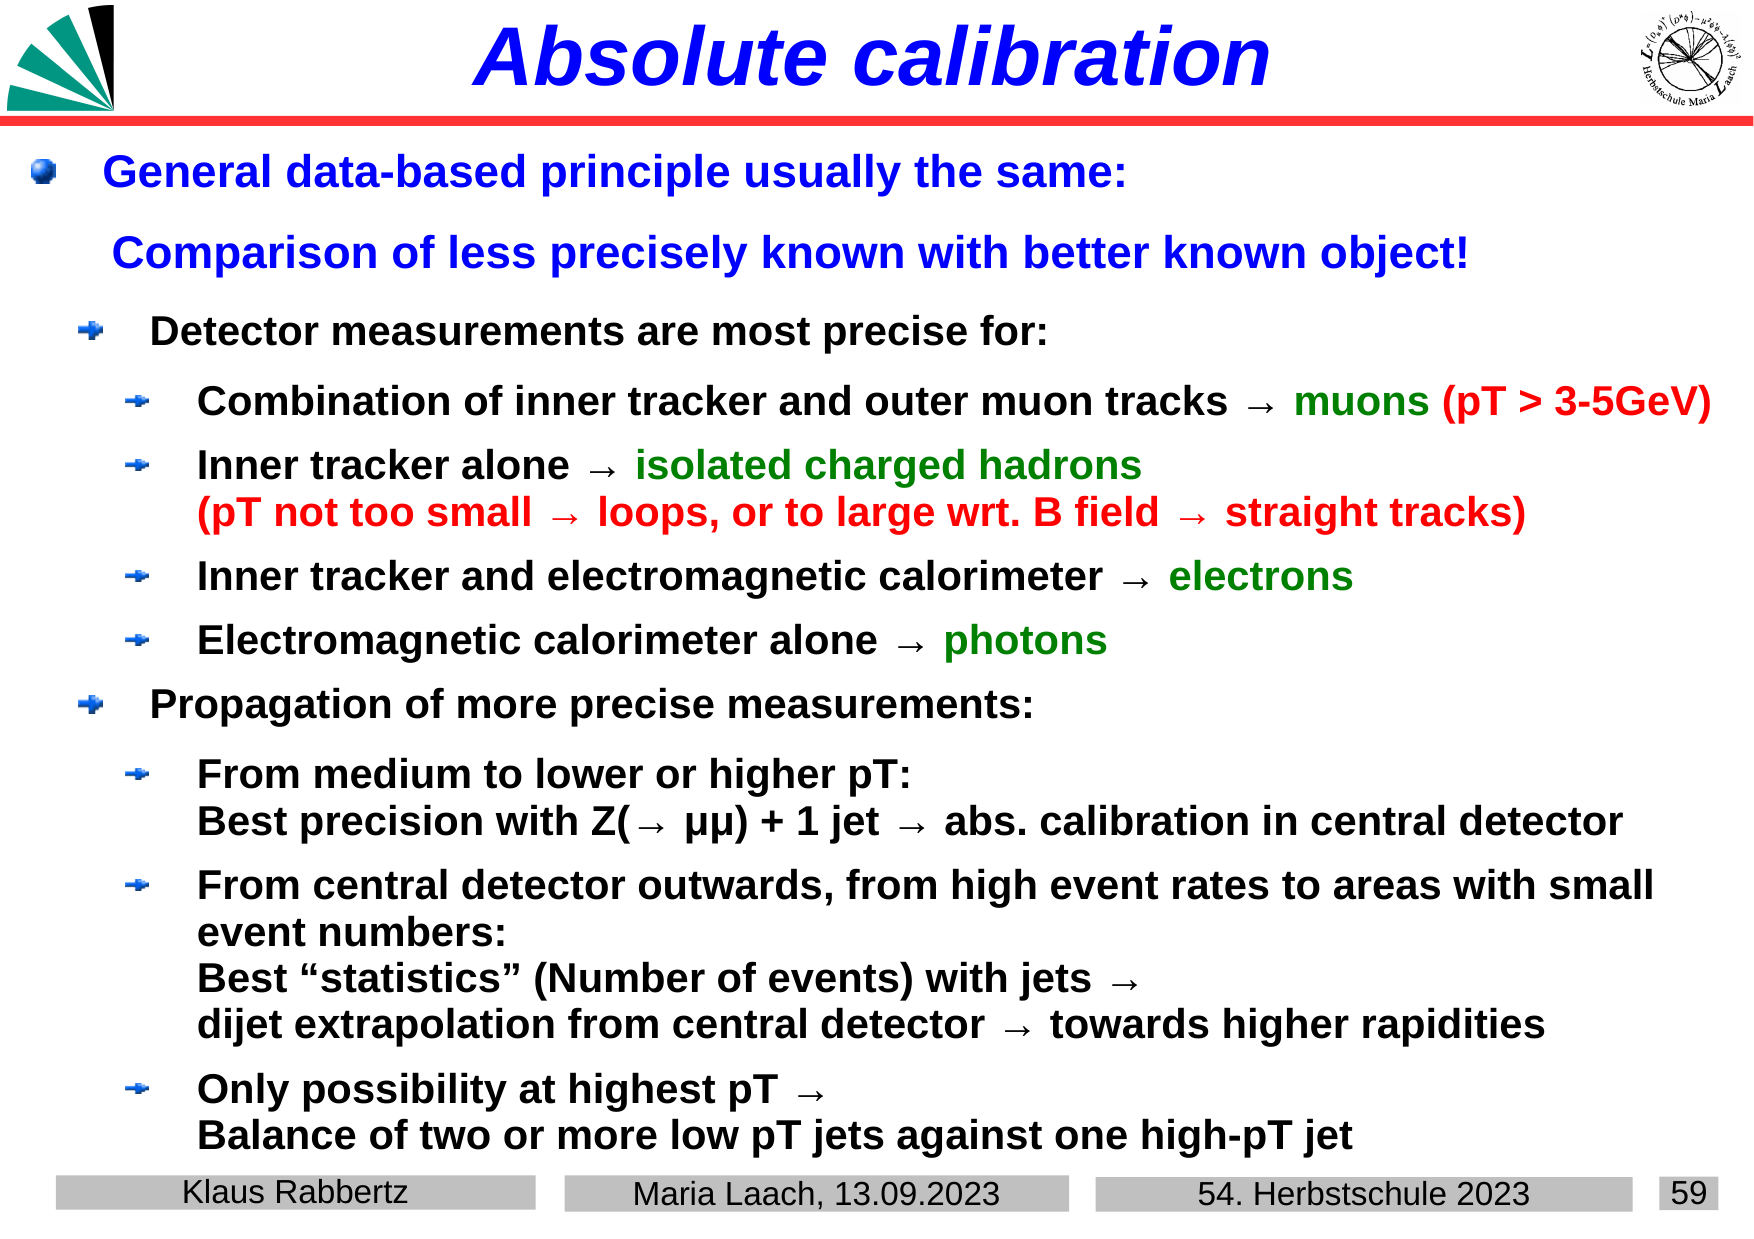

# Absolute calibration
General data-based principle usually the same:
 Comparison of less precisely known with better known object!
Detector measurements are most precise for:
Combination of inner tracker and outer muon tracks → muons (pT > 3-5GeV)
Inner tracker alone → isolated charged hadrons (pT not too small → loops, or to large wrt. B field → straight tracks)
Inner tracker and electromagnetic calorimeter → electrons
Electromagnetic calorimeter alone → photons
Propagation of more precise measurements:
From medium to lower or higher pT: Best precision with Z(→ μμ) + 1 jet → abs. calibration in central detector
From central detector outwards, from high event rates to areas with small event numbers: Best “statistics” (Number of events) with jets → dijet extrapolation from central detector → towards higher rapidities
Only possibility at highest pT → Balance of two or more low pT jets against one high-pT jet